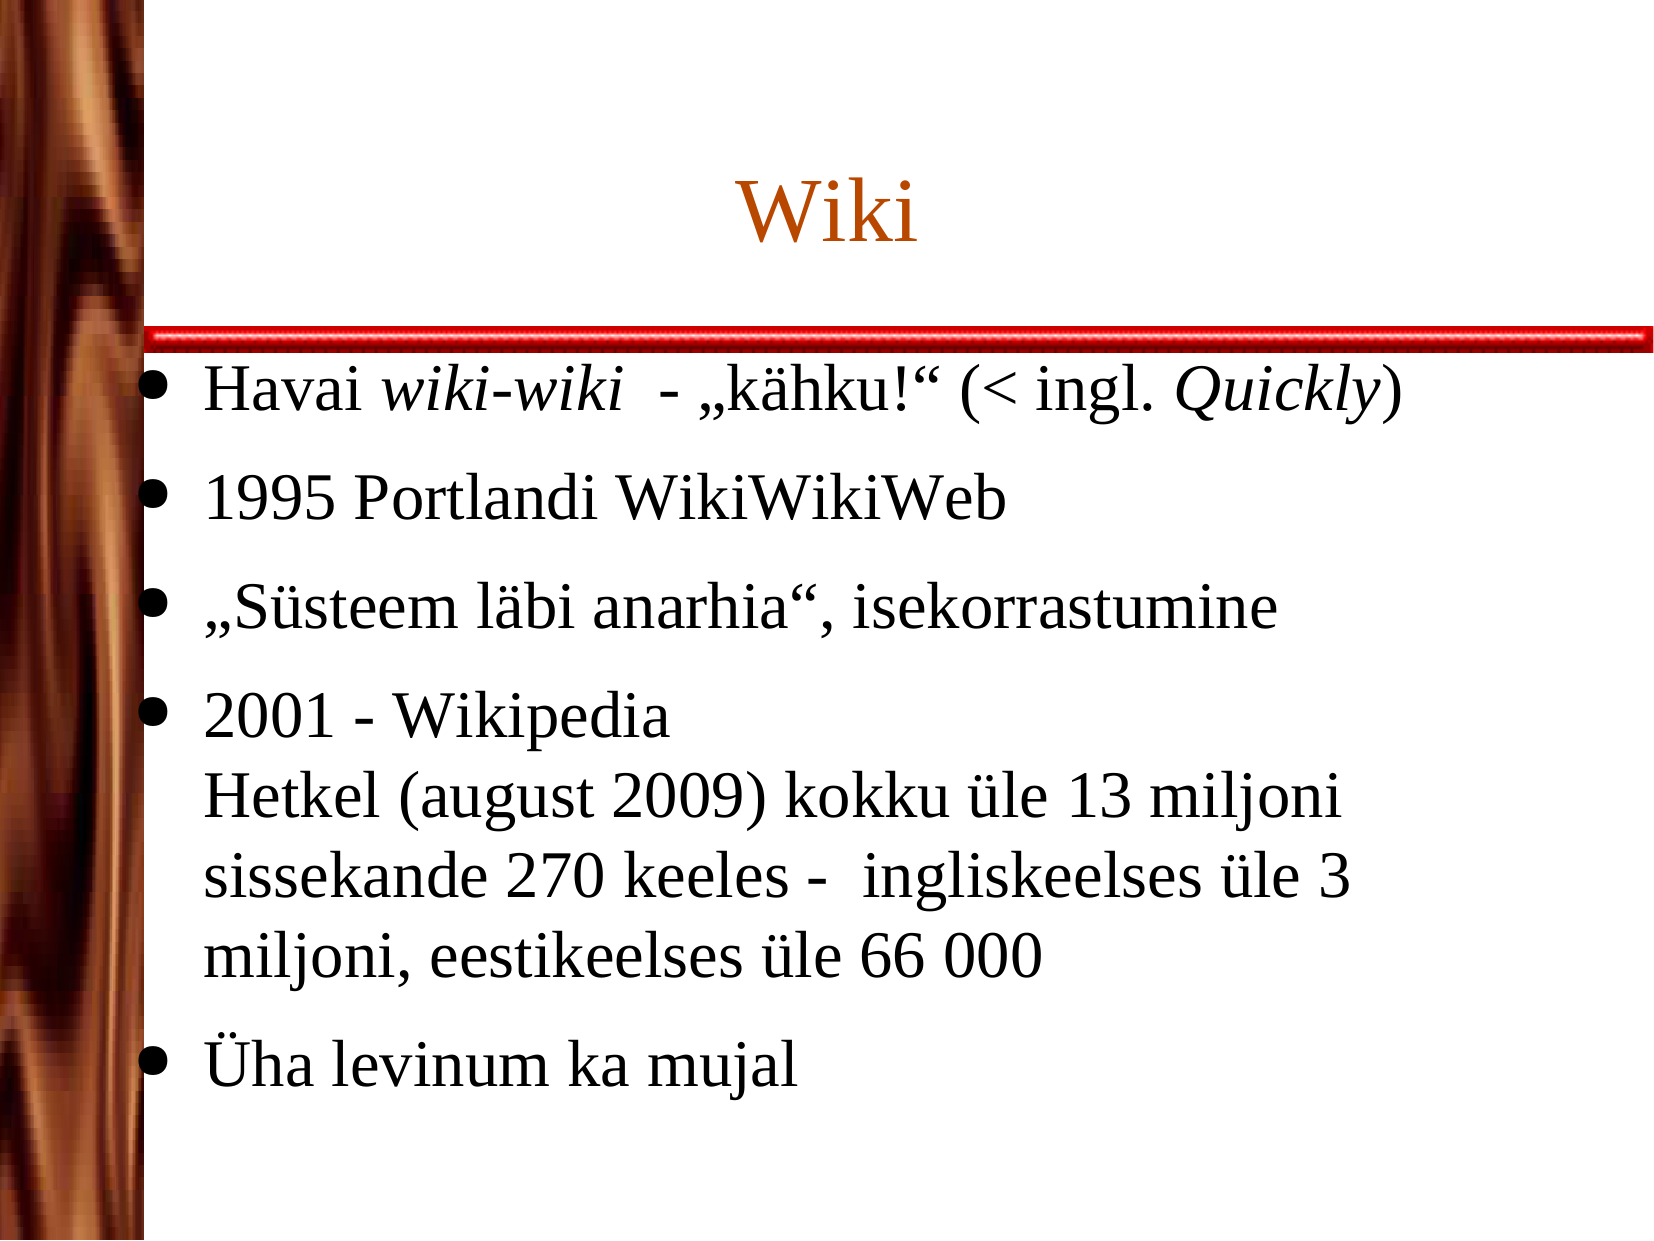

# Wiki
Havai wiki-wiki - „kähku!“ (< ingl. Quickly)
1995 Portlandi WikiWikiWeb
„Süsteem läbi anarhia“, isekorrastumine
2001 - Wikipedia
Hetkel (august 2009) kokku üle 13 miljoni sissekande 270 keeles - ingliskeelses üle 3 miljoni, eestikeelses üle 66 000
Üha levinum ka mujal